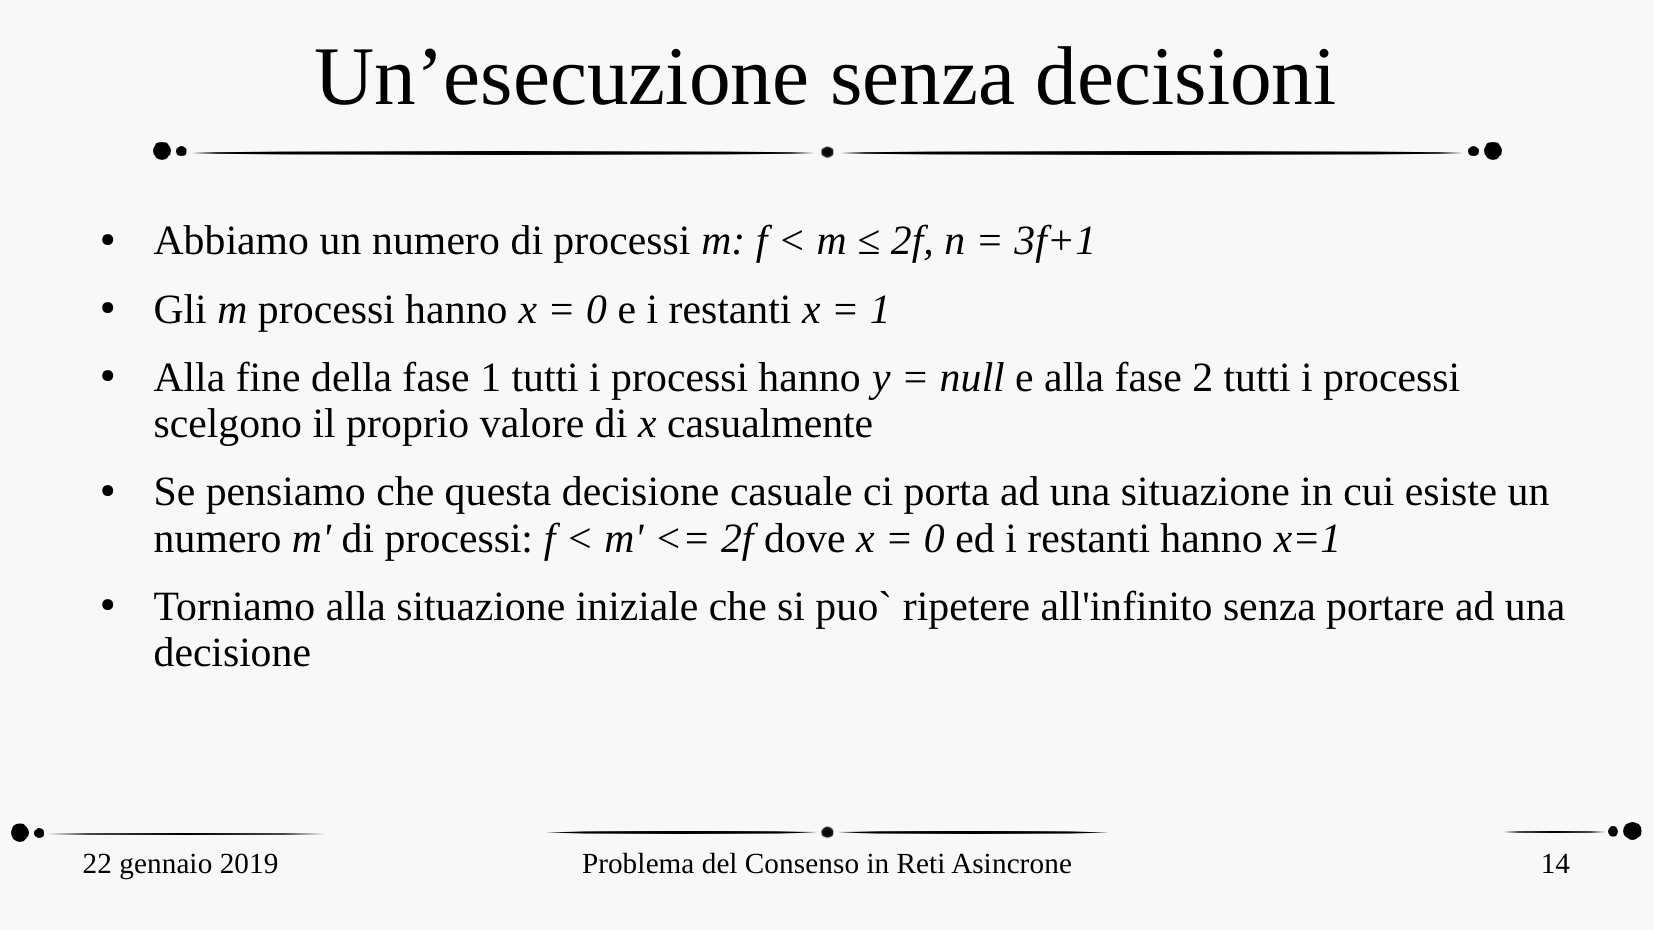

# Un’esecuzione senza decisioni
Abbiamo un numero di processi m: f < m ≤ 2f, n = 3f+1
Gli m processi hanno x = 0 e i restanti x = 1
Alla fine della fase 1 tutti i processi hanno y = null e alla fase 2 tutti i processi scelgono il proprio valore di x casualmente
Se pensiamo che questa decisione casuale ci porta ad una situazione in cui esiste un numero m' di processi: f < m' <= 2f dove x = 0 ed i restanti hanno x=1
Torniamo alla situazione iniziale che si puo` ripetere all'infinito senza portare ad una decisione
22 gennaio 2019
Problema del Consenso in Reti Asincrone
14